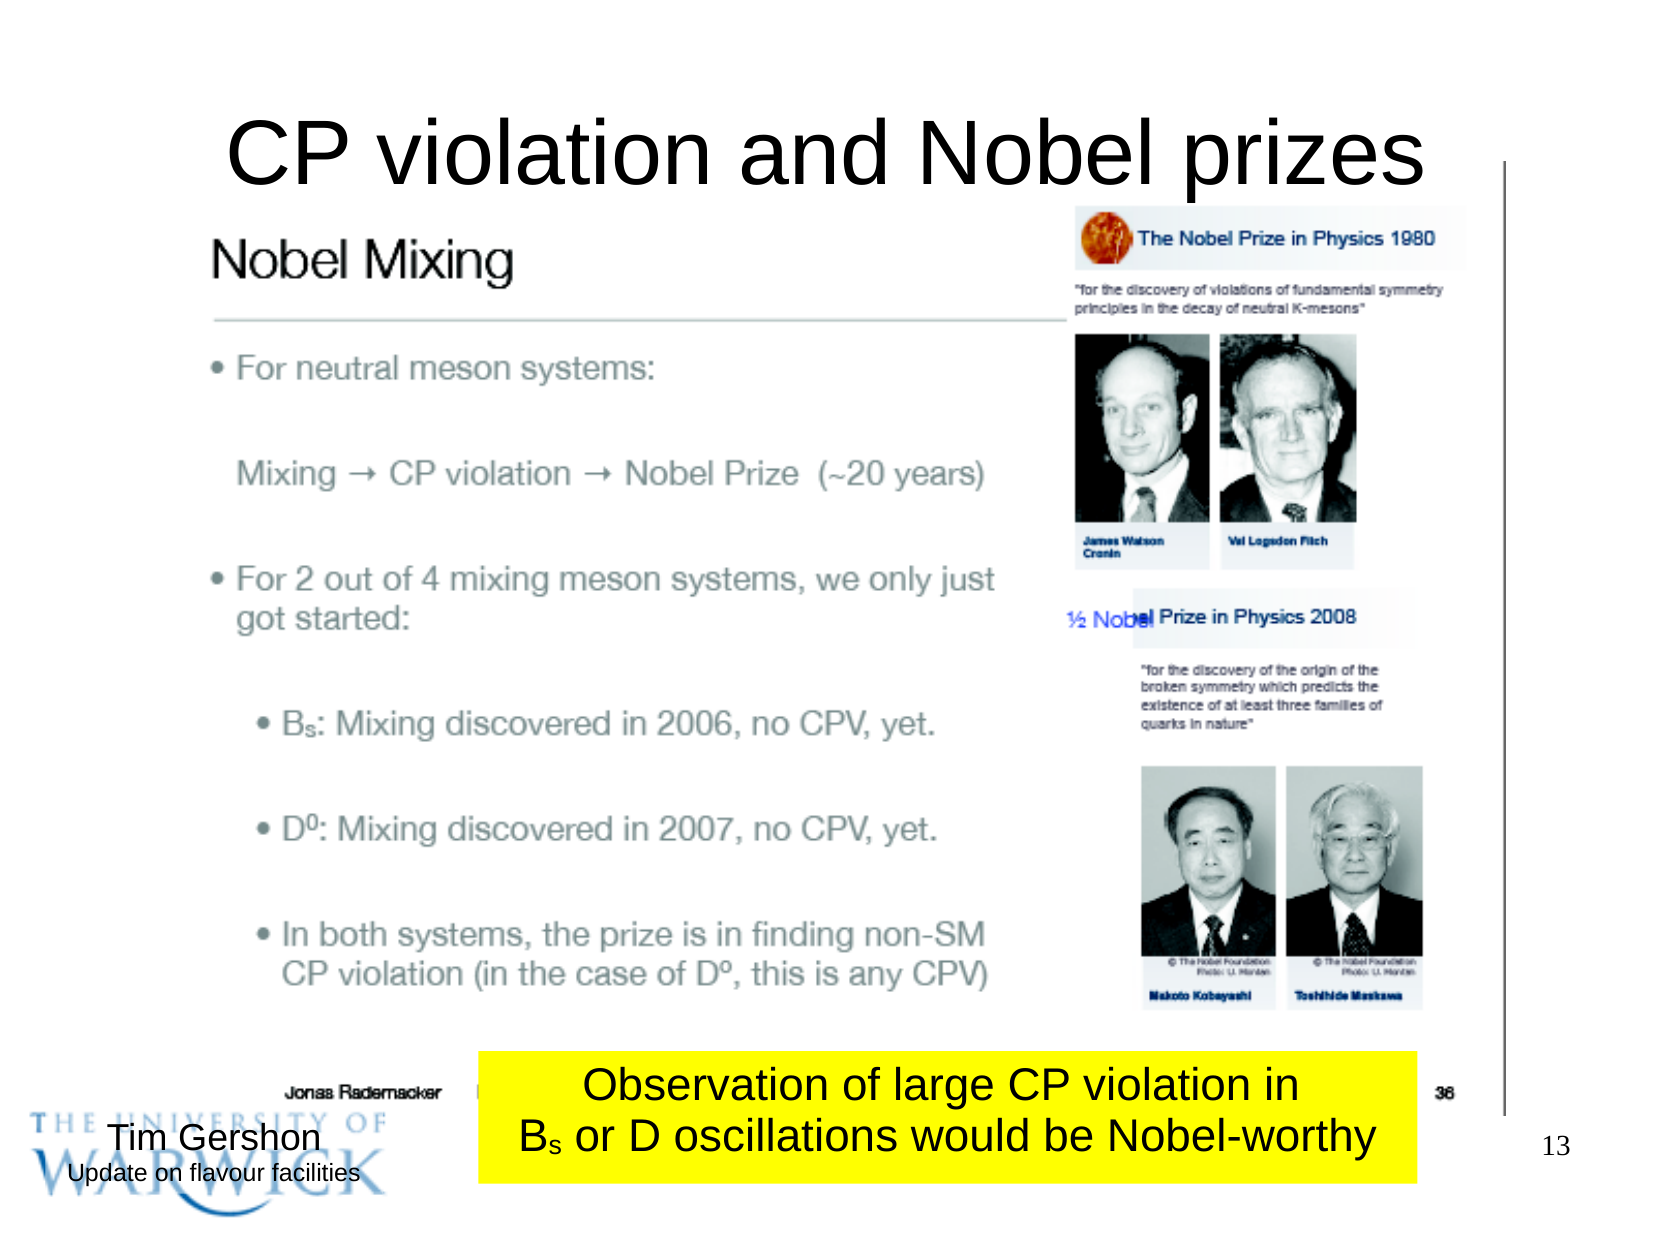

# CP violation and Nobel prizes
Observation of large CP violation in
Bs or D oscillations would be Nobel-worthy
Tim Gershon
Update on flavour facilities
13